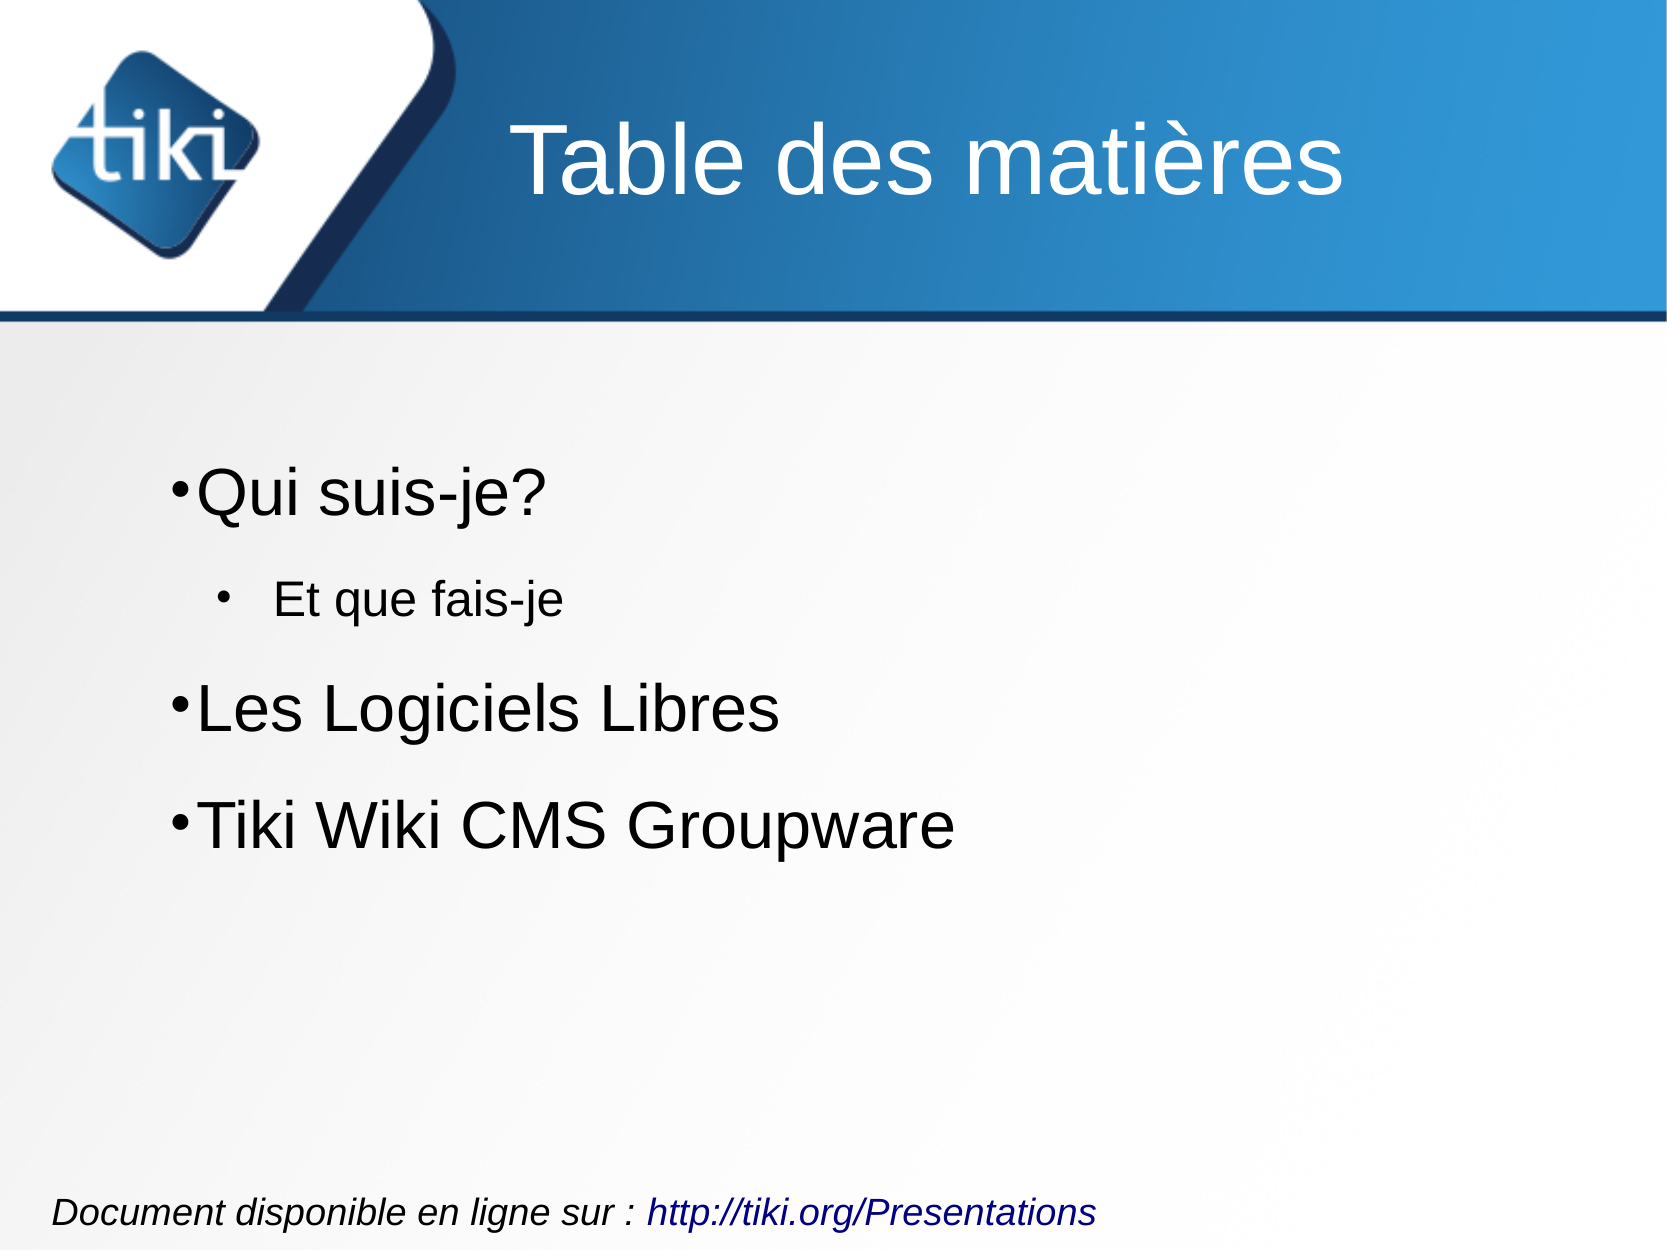

# Table des matières
Qui suis-je?
Et que fais-je
Les Logiciels Libres
Tiki Wiki CMS Groupware
Document disponible en ligne sur : http://tiki.org/Presentations